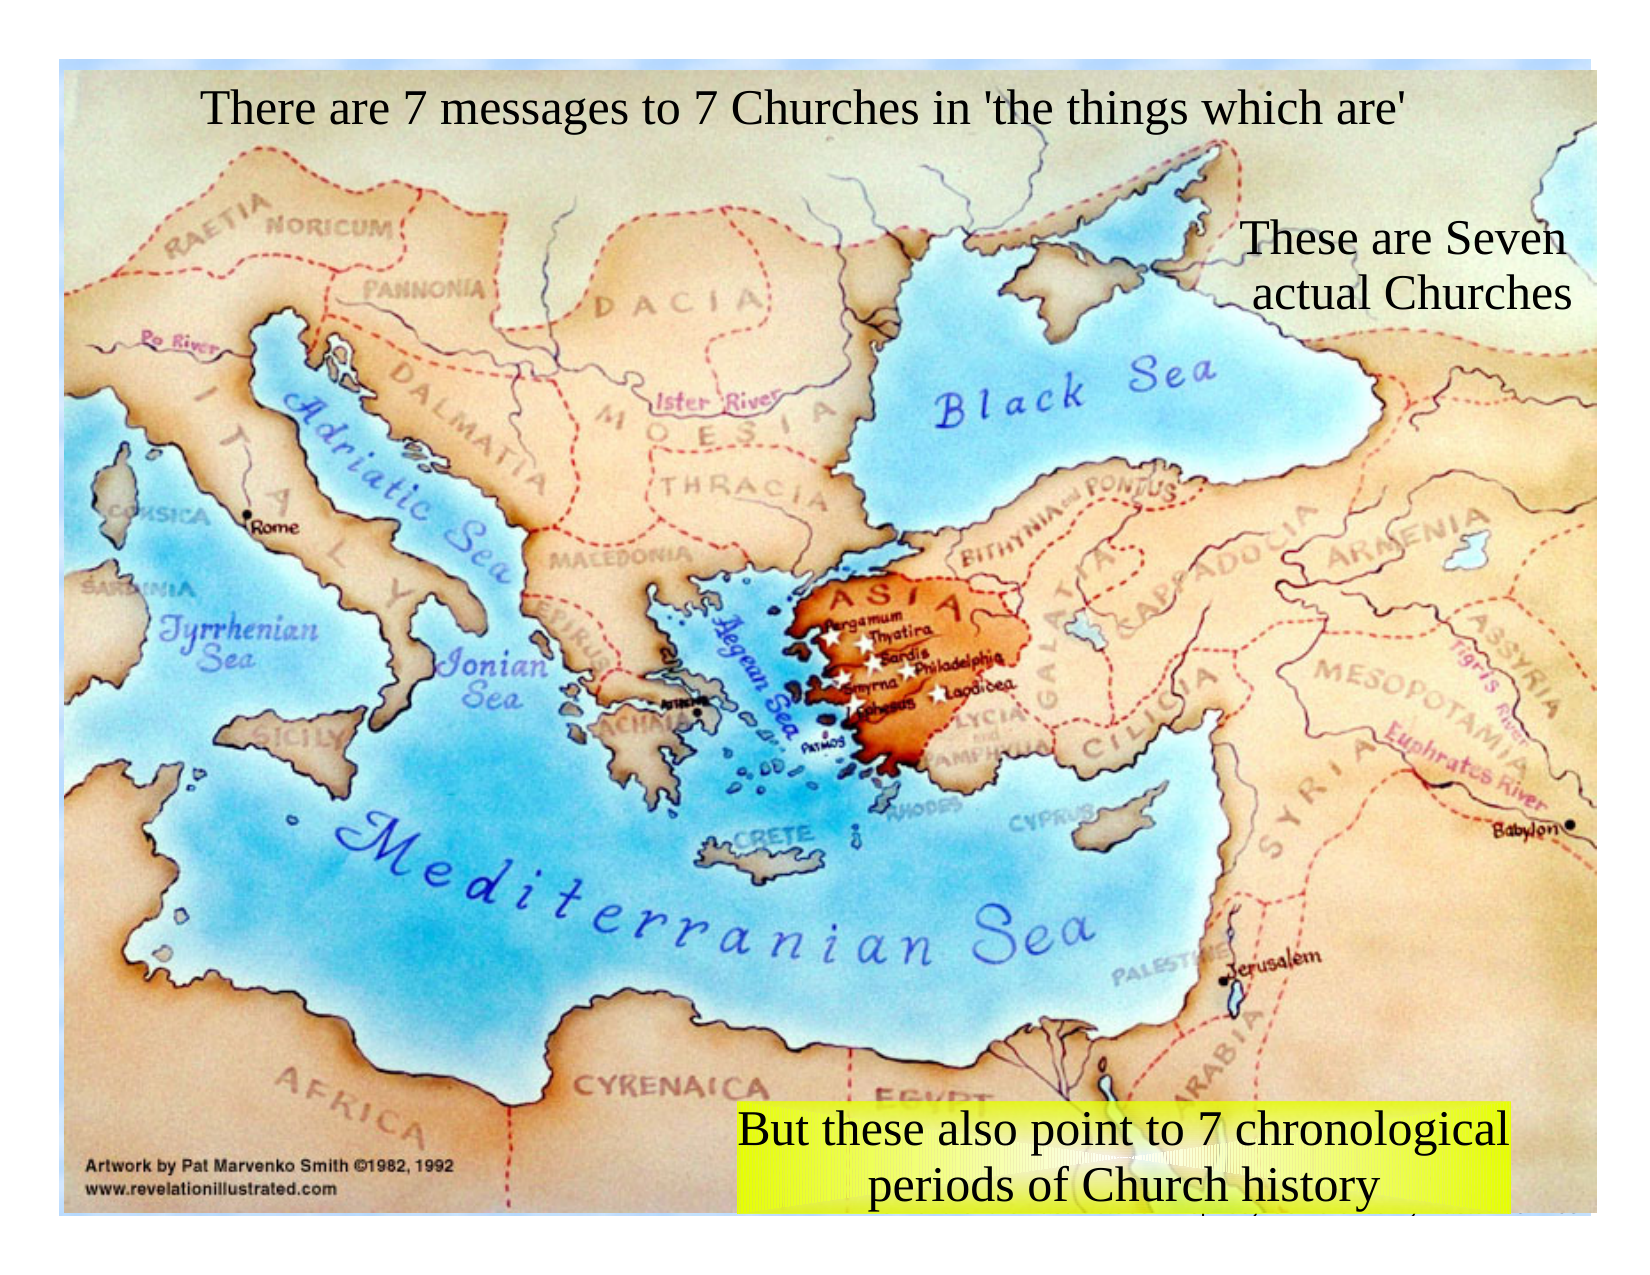

There are 7 messages to 7 Churches in 'the things which are'
#
These are Seven
 actual Churches
But these also point to 7 chronological
periods of Church history